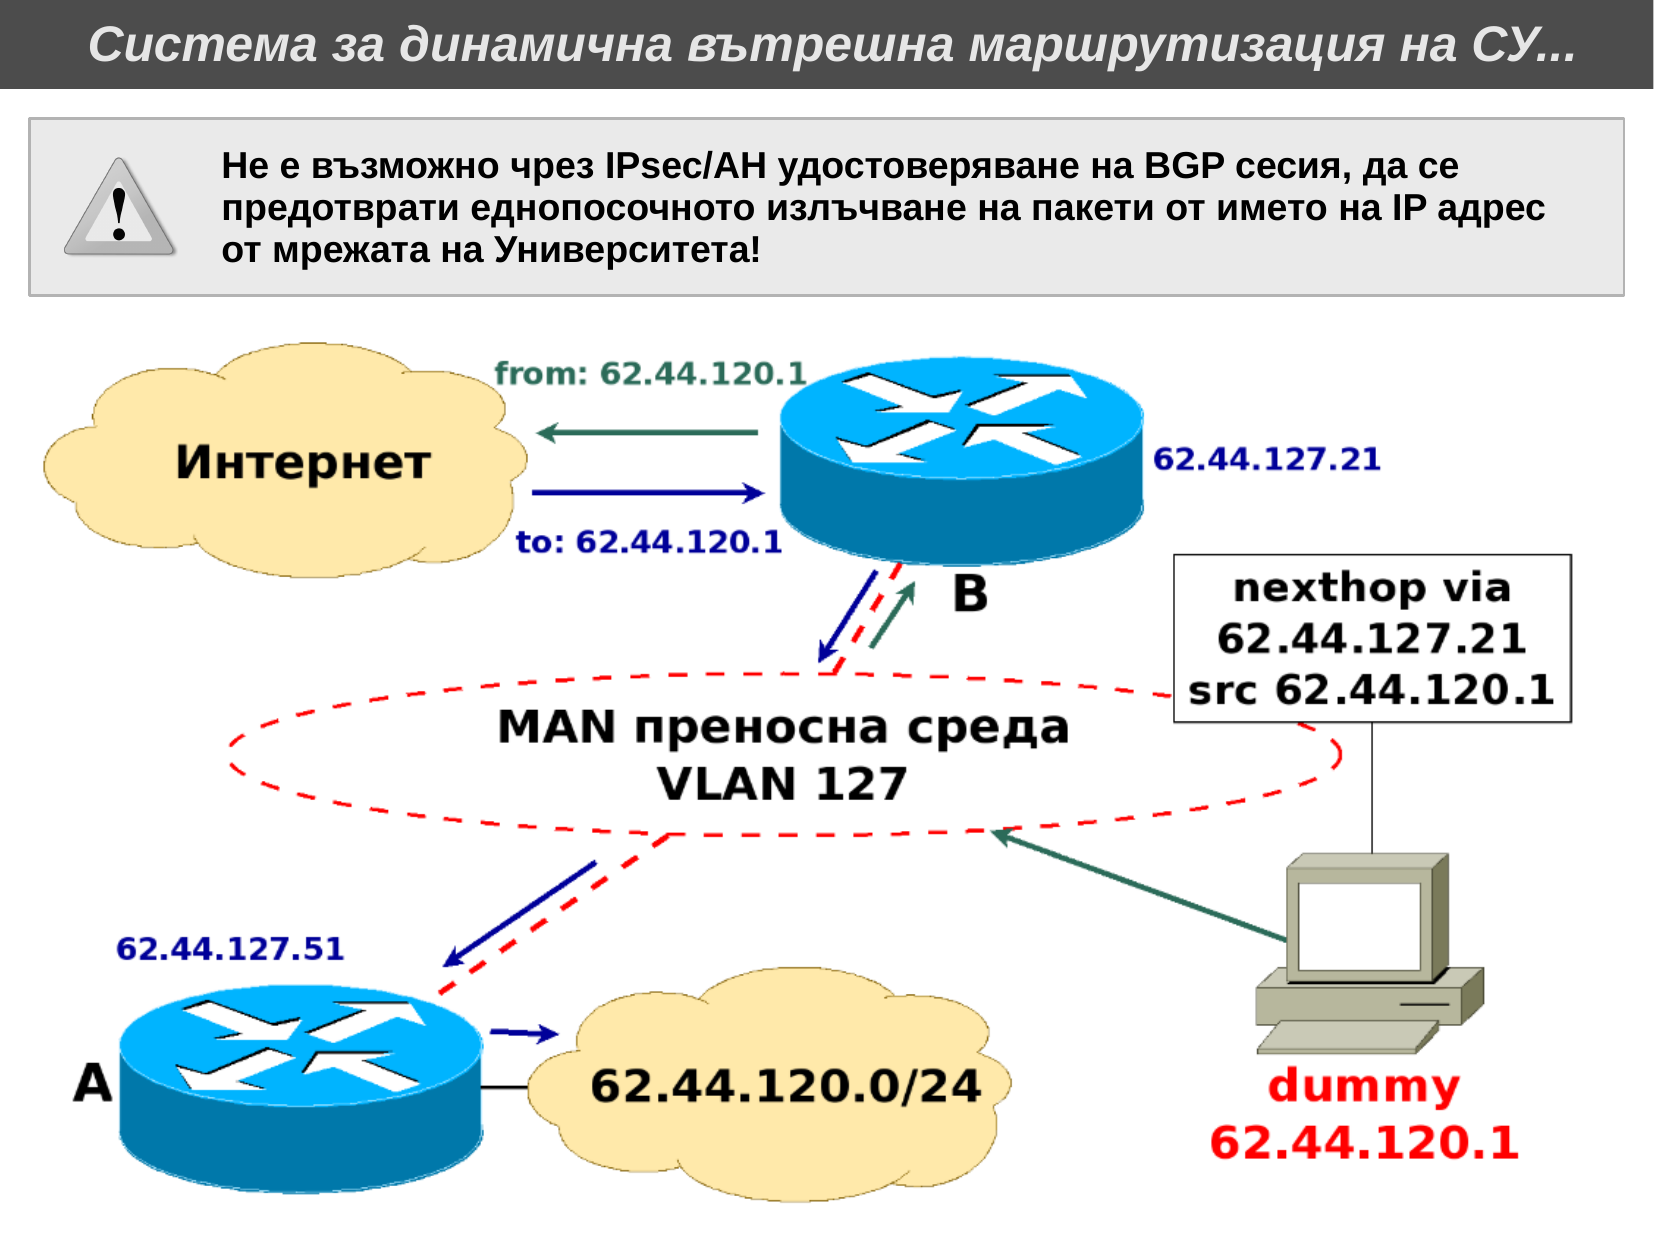

Система за динамична вътрешна маршрутизация на СУ...
Не е възможно чрез IPsec/AH удостоверяване на BGP сесия, да се
предотврати еднопосочното излъчване на пакети от името на IP адрес
от мрежата на Университета!